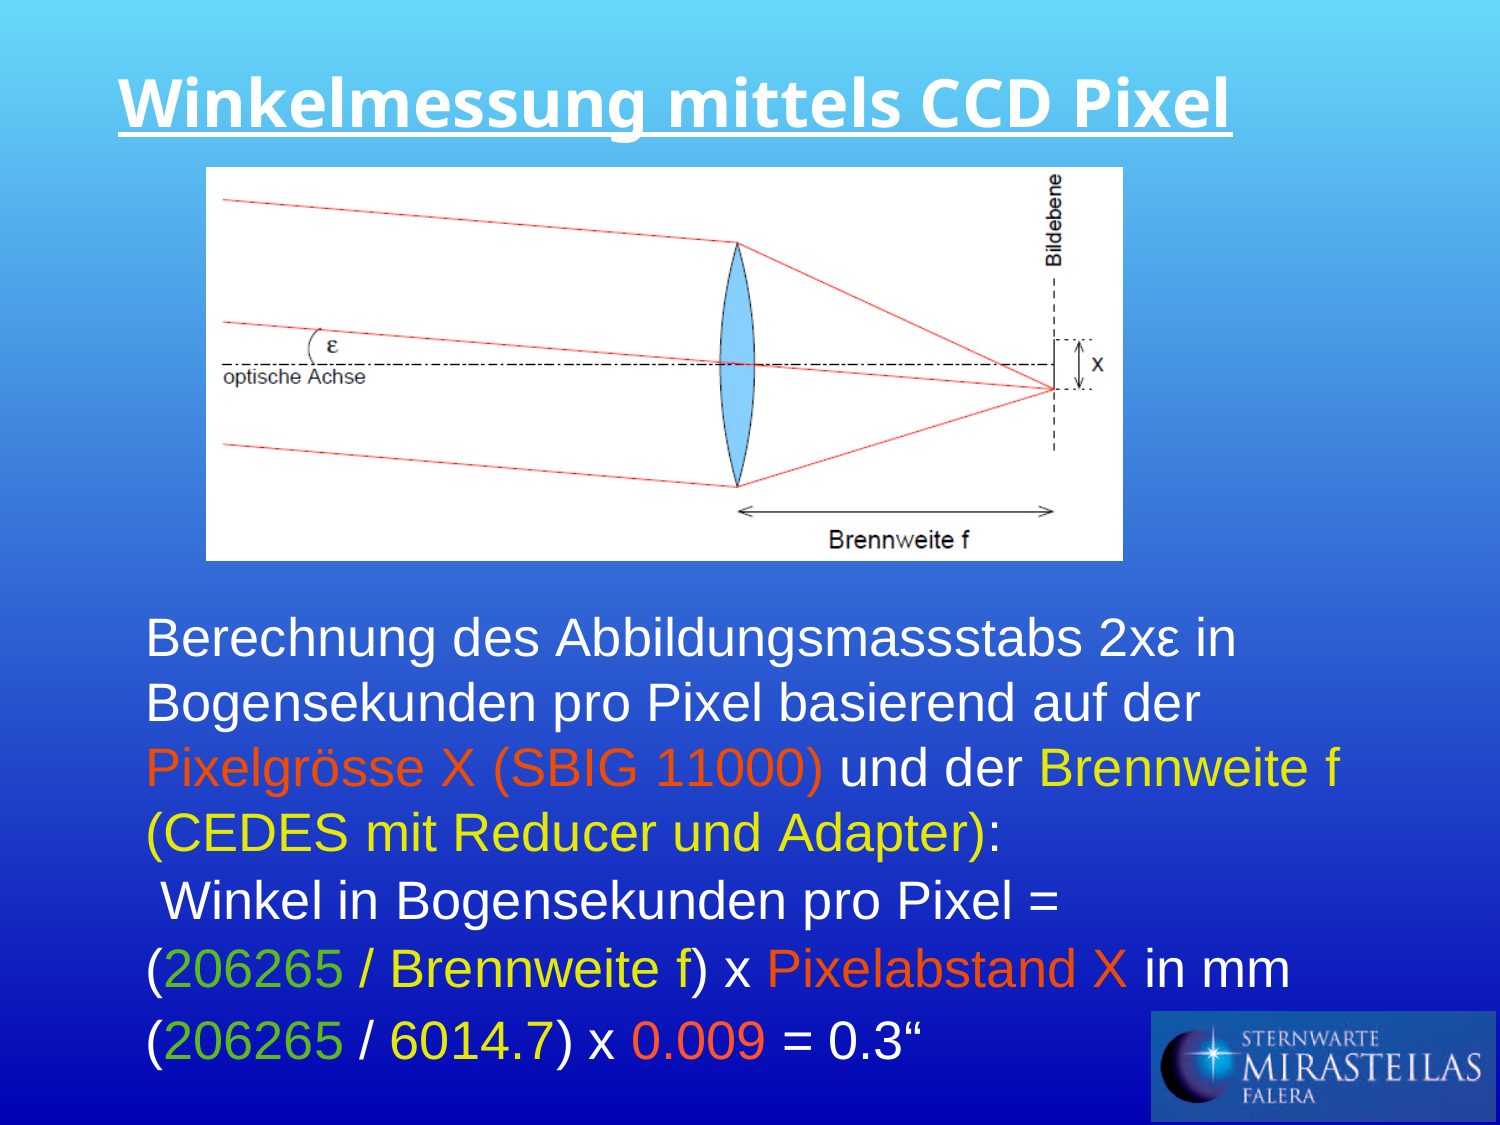

Winkelmessung mittels CCD Pixel
Berechnung des Abbildungsmassstabs 2xε in Bogensekunden pro Pixel basierend auf der Pixelgrösse X (SBIG 11000) und der Brennweite f (CEDES mit Reducer und Adapter):
 Winkel in Bogensekunden pro Pixel =
(206265 / Brennweite f) x Pixelabstand X in mm
(206265 / 6014.7) x 0.009 = 0.3“